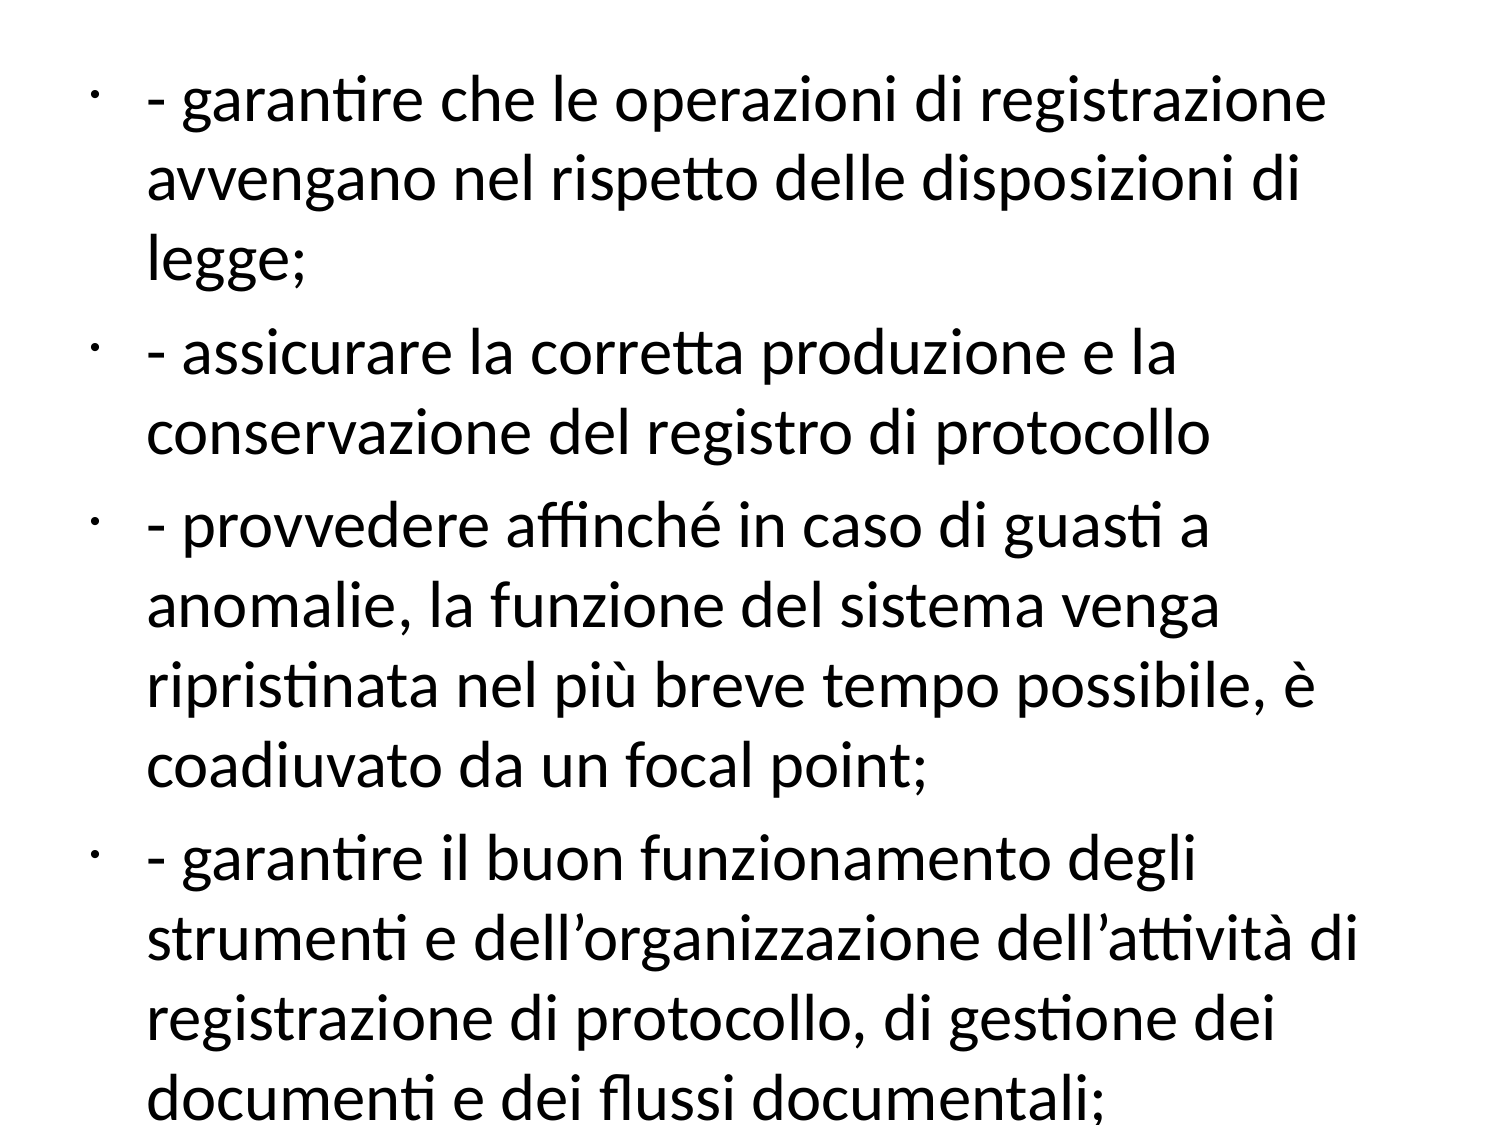

#
- garantire che le operazioni di registrazione avvengano nel rispetto delle disposizioni di legge;
- assicurare la corretta produzione e la conservazione del registro di protocollo
- provvedere affinché in caso di guasti a anomalie, la funzione del sistema venga ripristinata nel più breve tempo possibile, è coadiuvato da un focal point;
- garantire il buon funzionamento degli strumenti e dell’organizzazione dell’attività di registrazione di protocollo, di gestione dei documenti e dei flussi documentali;